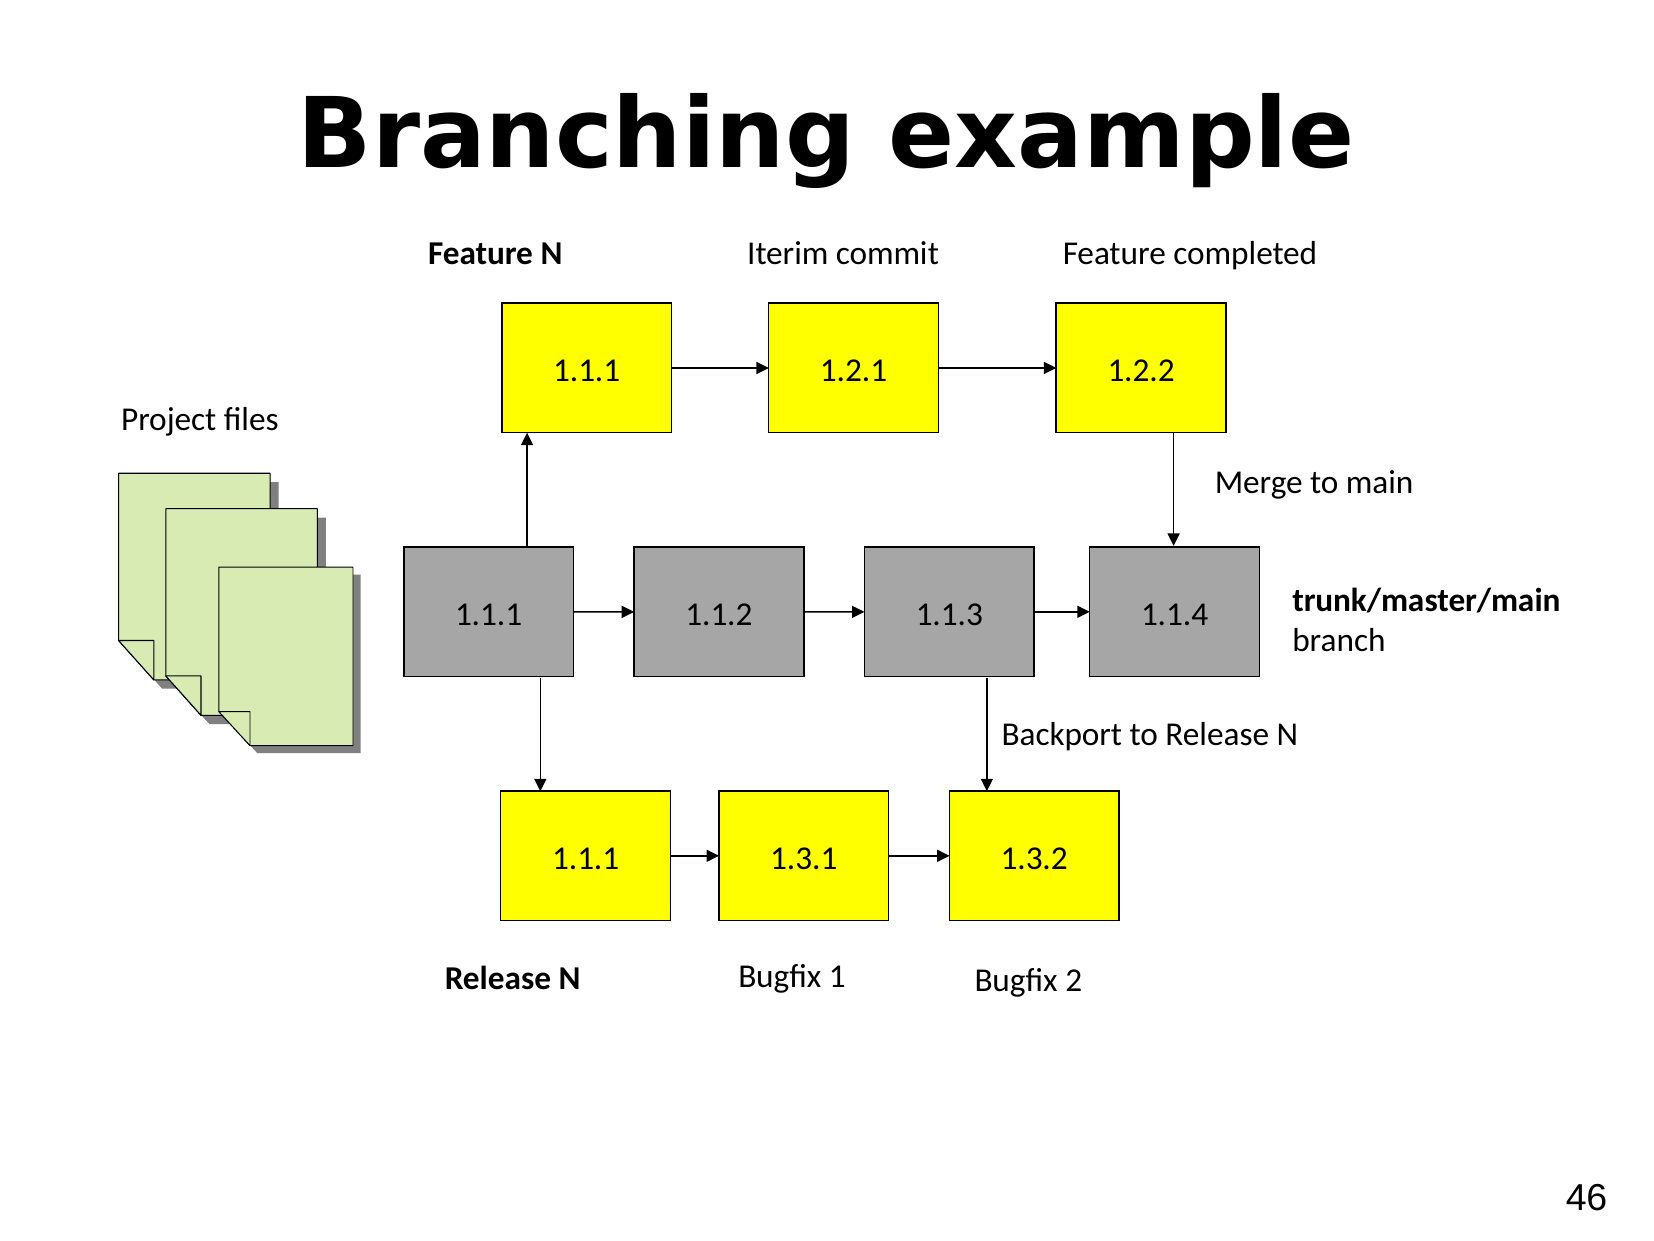

# Branching example
Feature N
Iterim commit
Feature completed
1.1.1
1.2.1
1.2.2
Project files
Merge to main
1.1.1
1.1.2
1.1.3
1.1.4
trunk/master/main branch
Backport to Release N
1.1.1
1.3.1
1.3.2
Bugfix 1
Release N
Bugfix 2